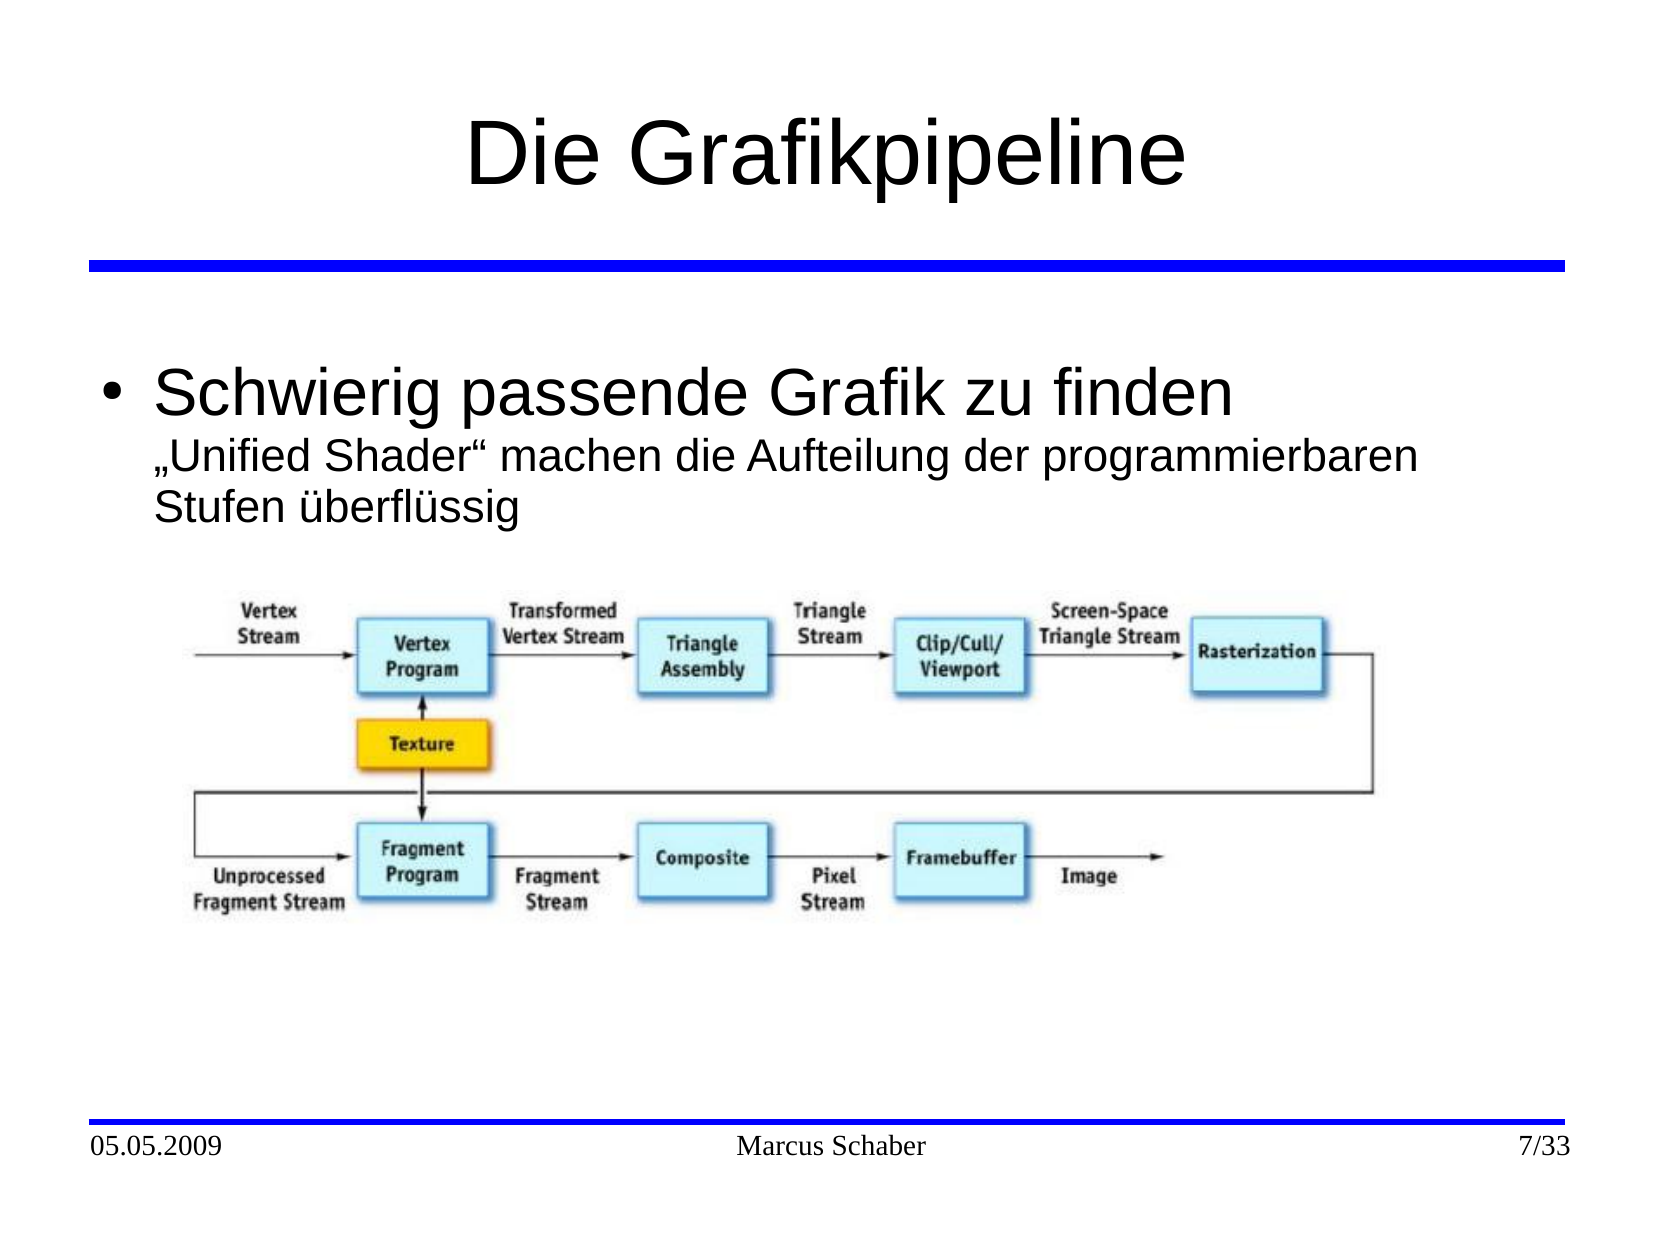

# Die Grafikpipeline
Schwierig passende Grafik zu finden
„Unified Shader“ machen die Aufteilung der programmierbaren Stufen überflüssig
7